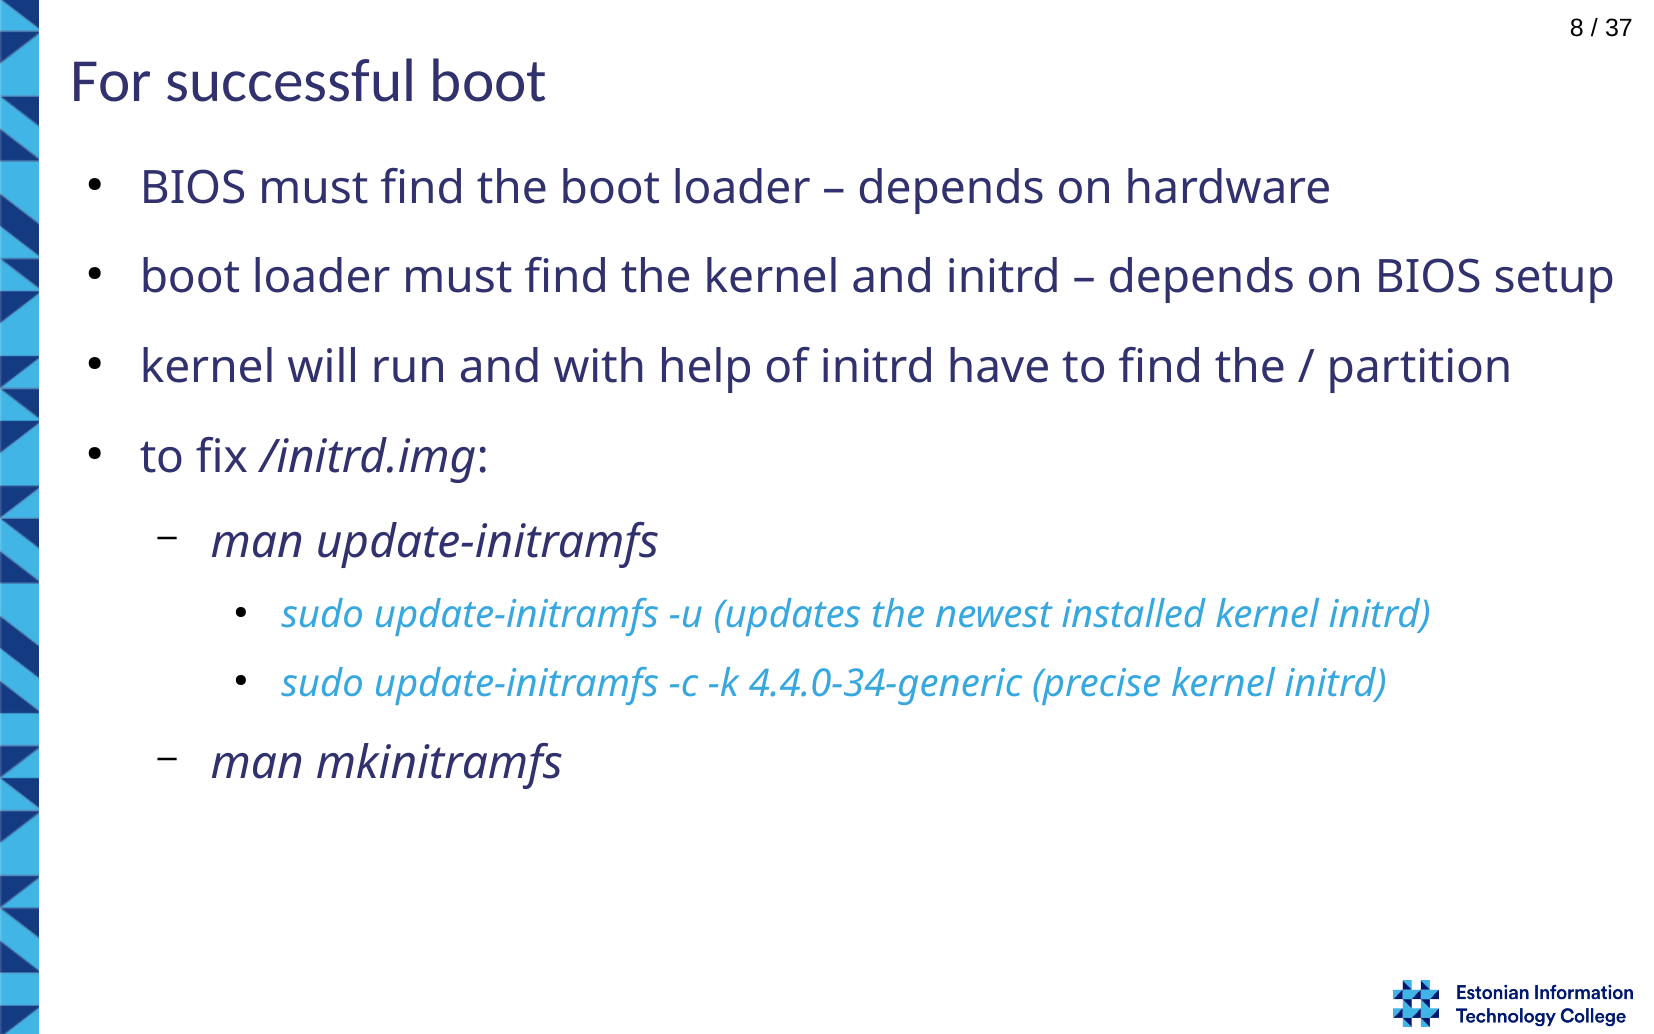

# For successful boot
BIOS must find the boot loader – depends on hardware
boot loader must find the kernel and initrd – depends on BIOS setup
kernel will run and with help of initrd have to find the / partition
to fix /initrd.img:
man update-initramfs
sudo update-initramfs -u (updates the newest installed kernel initrd)
sudo update-initramfs -c -k 4.4.0-34-generic (precise kernel initrd)
man mkinitramfs